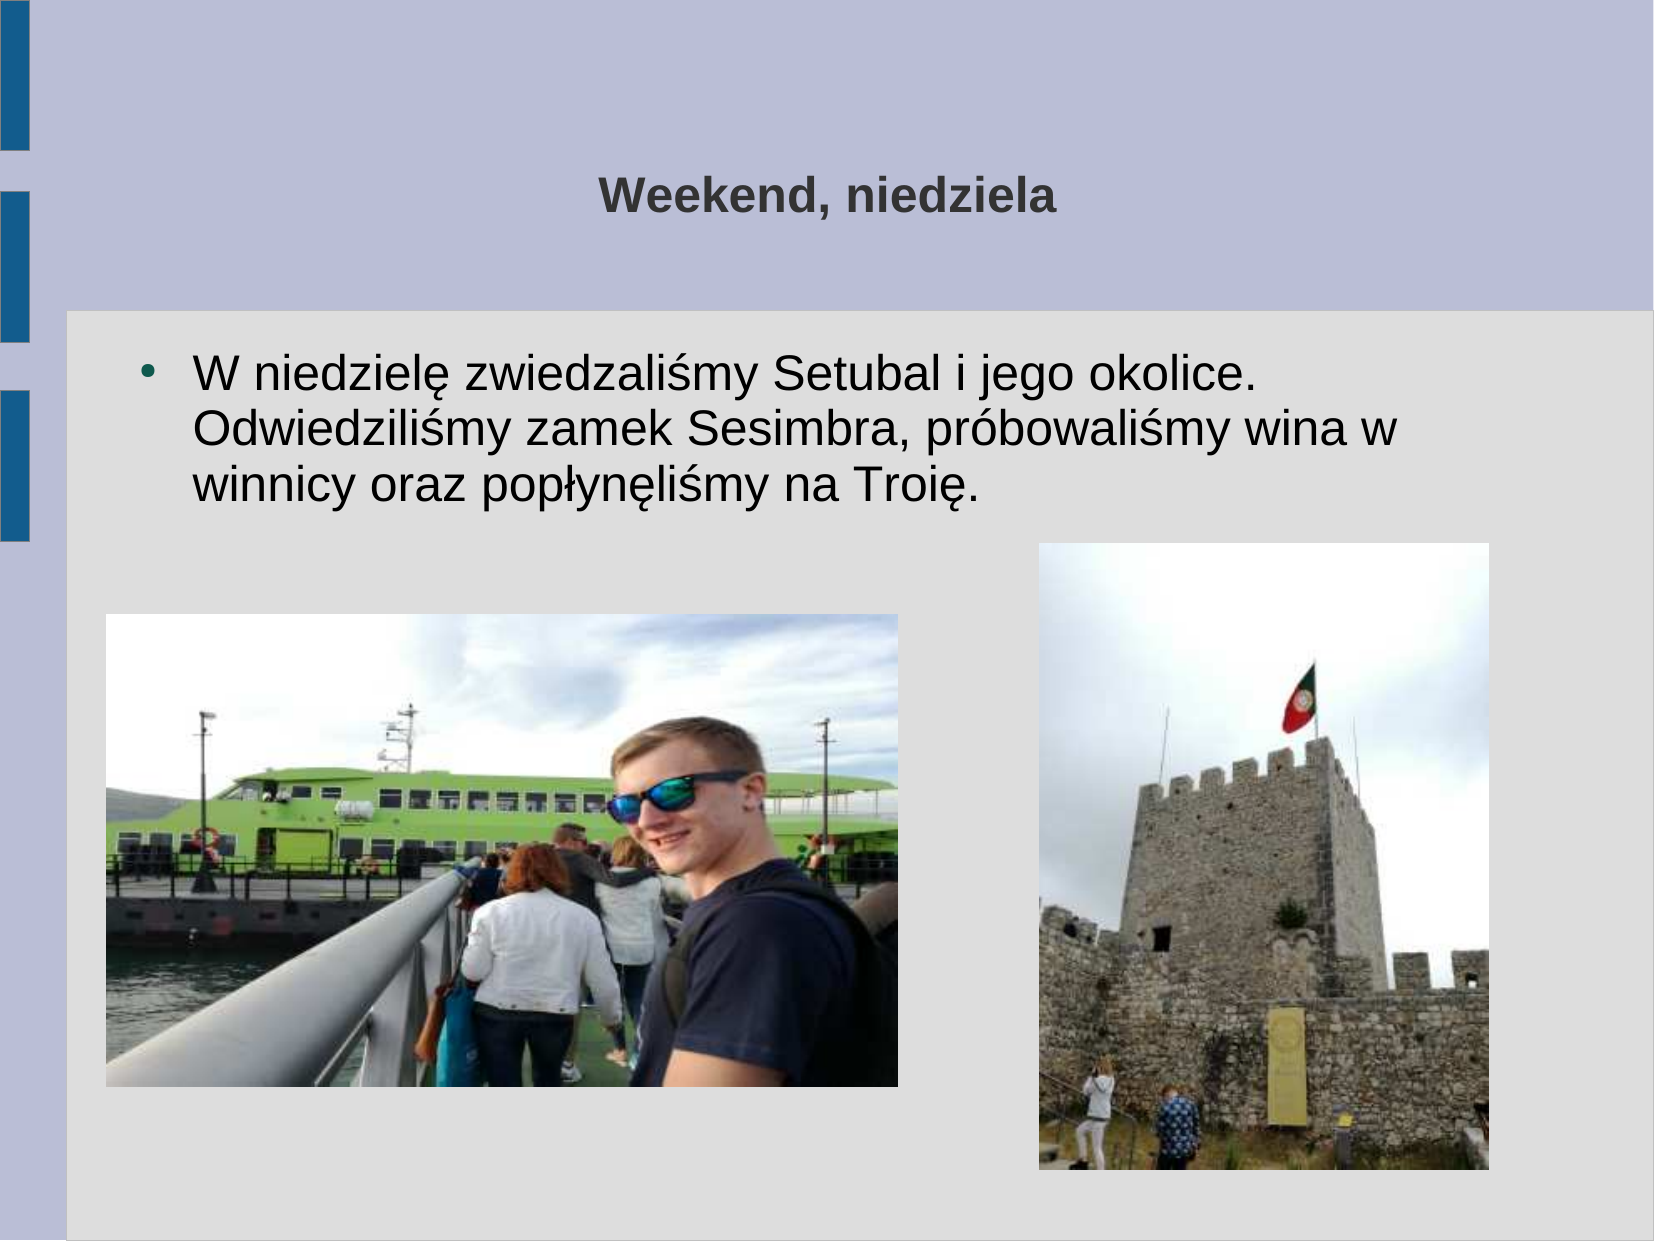

# Weekend, niedziela
W niedzielę zwiedzaliśmy Setubal i jego okolice. Odwiedziliśmy zamek Sesimbra, próbowaliśmy wina w winnicy oraz popłynęliśmy na Troię.